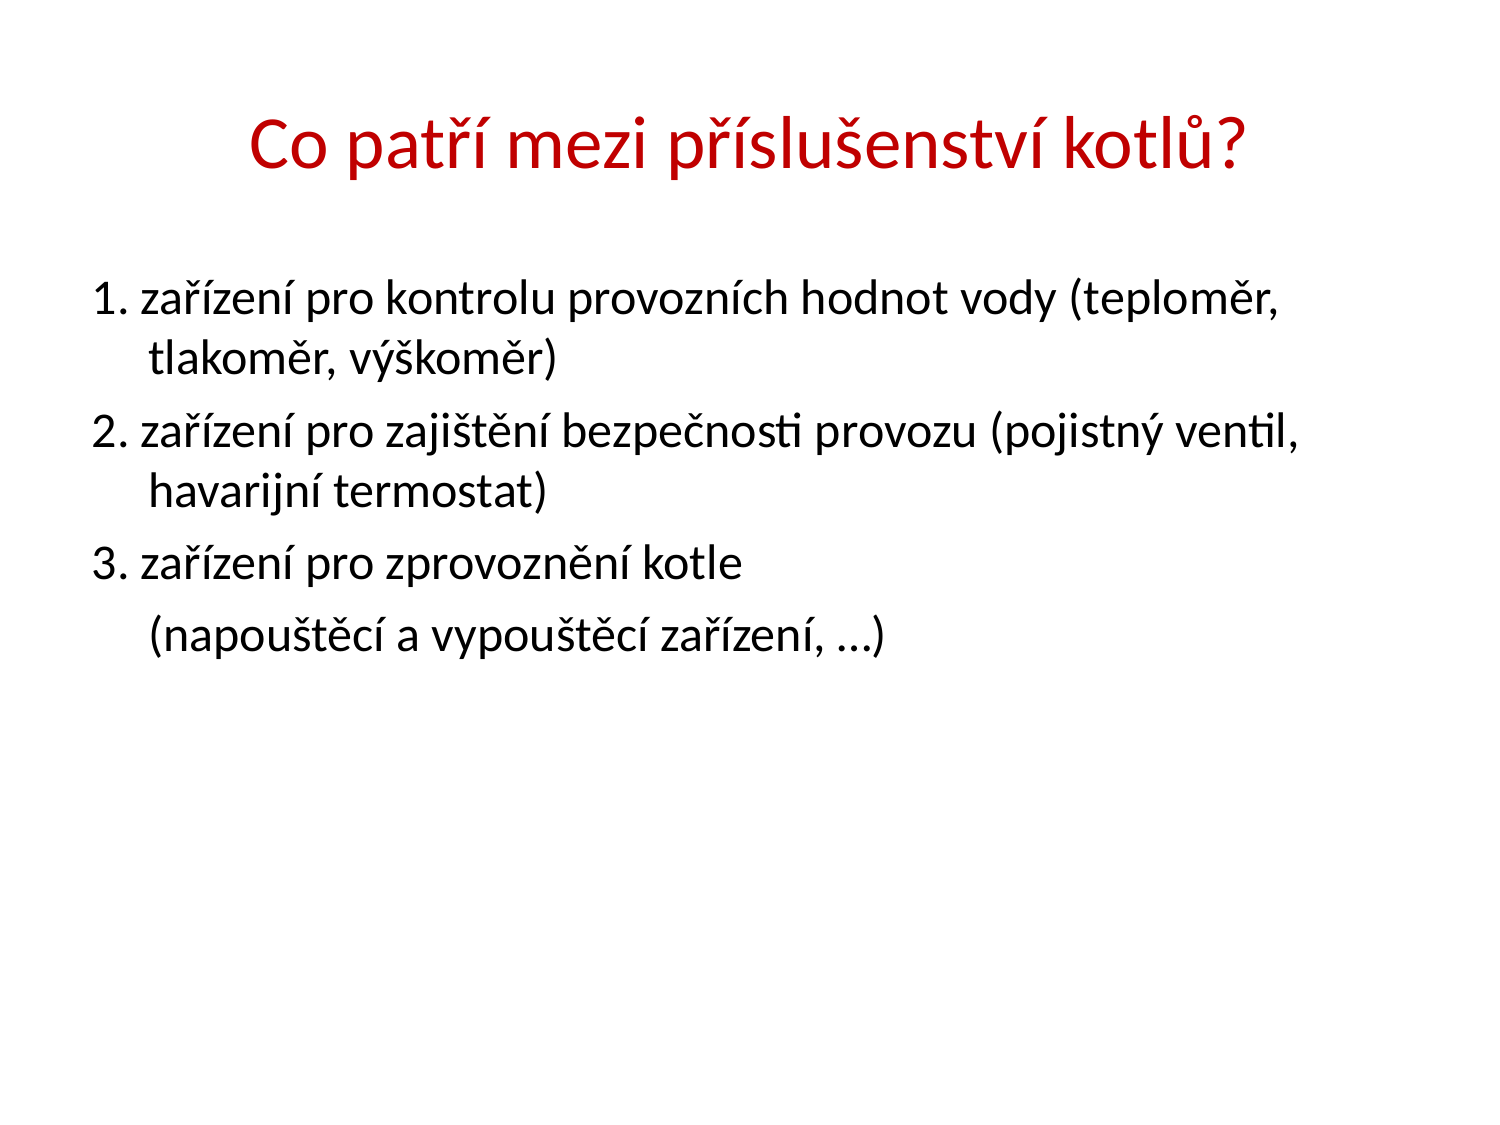

# Co patří mezi příslušenství kotlů?
1. zařízení pro kontrolu provozních hodnot vody (teploměr, tlakoměr, výškoměr)
2. zařízení pro zajištění bezpečnosti provozu (pojistný ventil, havarijní termostat)
3. zařízení pro zprovoznění kotle
	(napouštěcí a vypouštěcí zařízení, …)